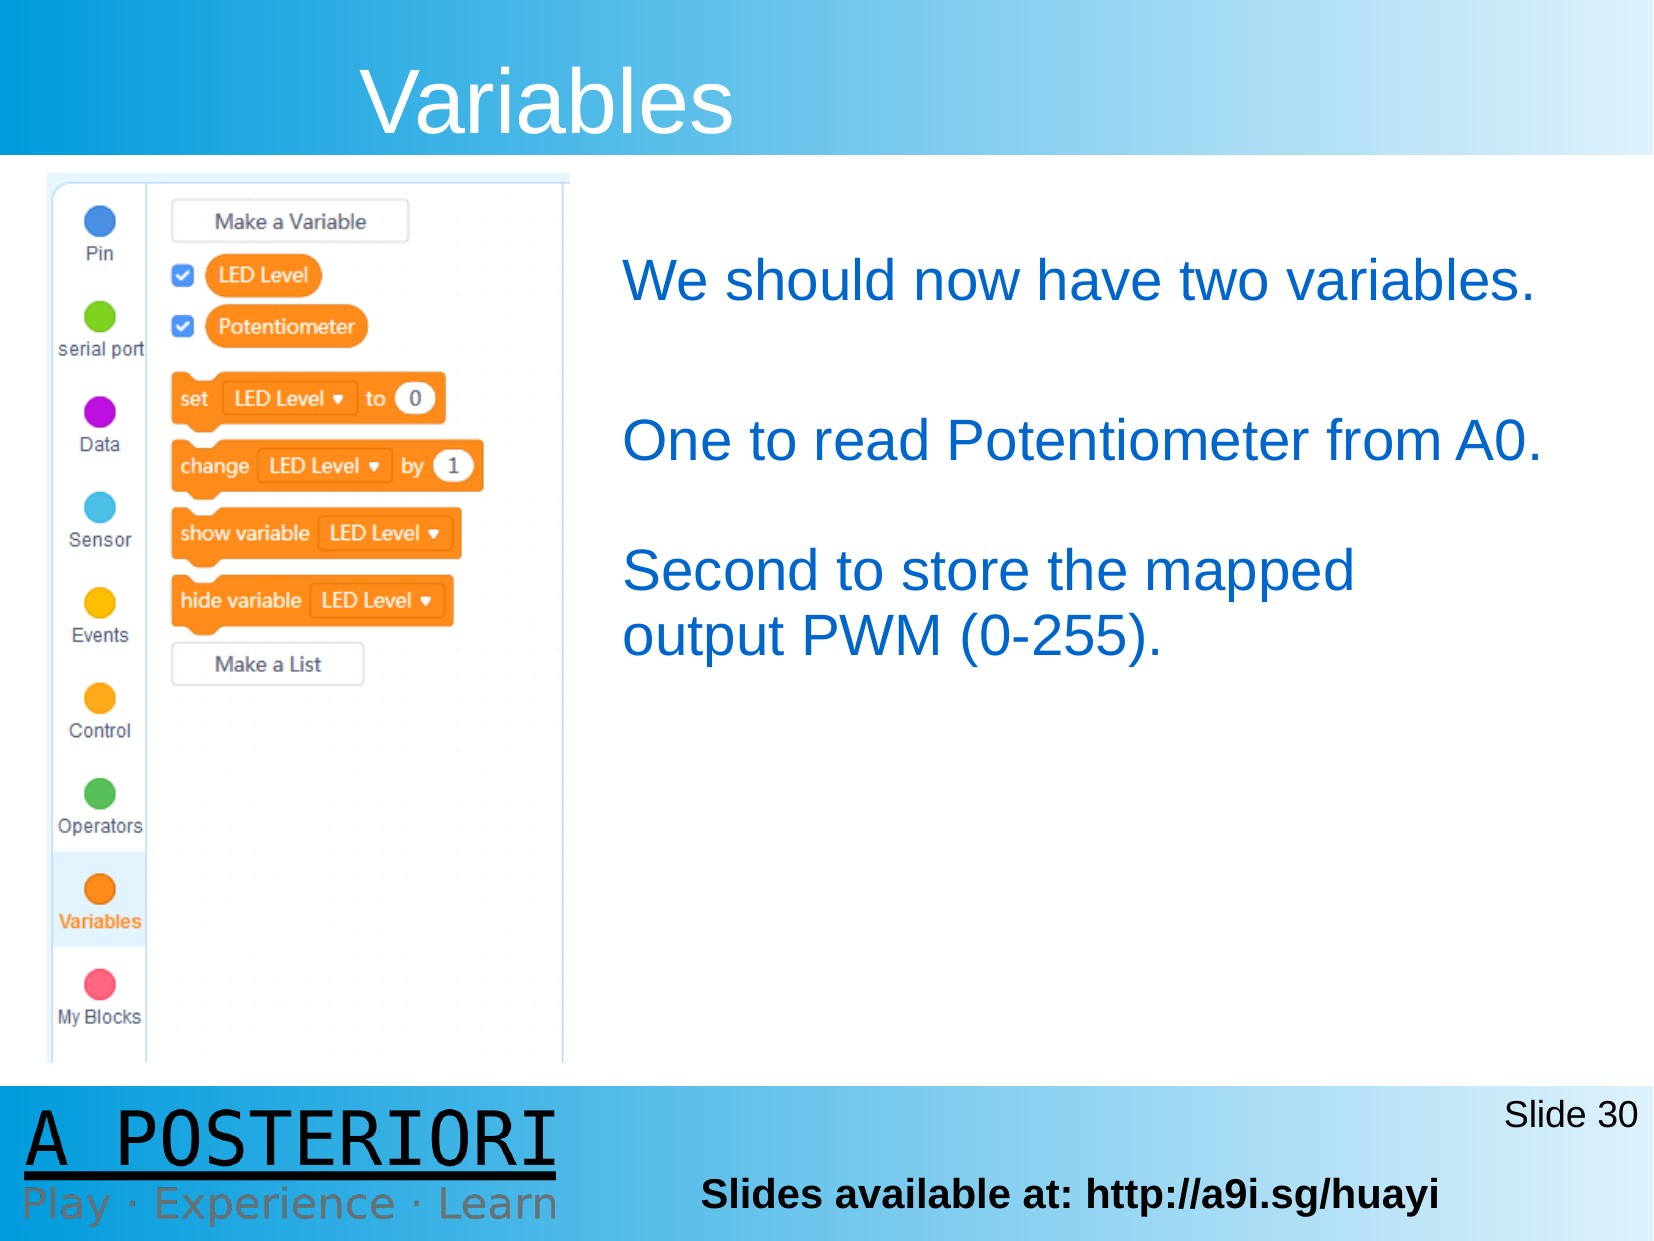

Variables
# We should now have two variables.
One to read Potentiometer from A0.
Second to store the mapped
output PWM (0-255).